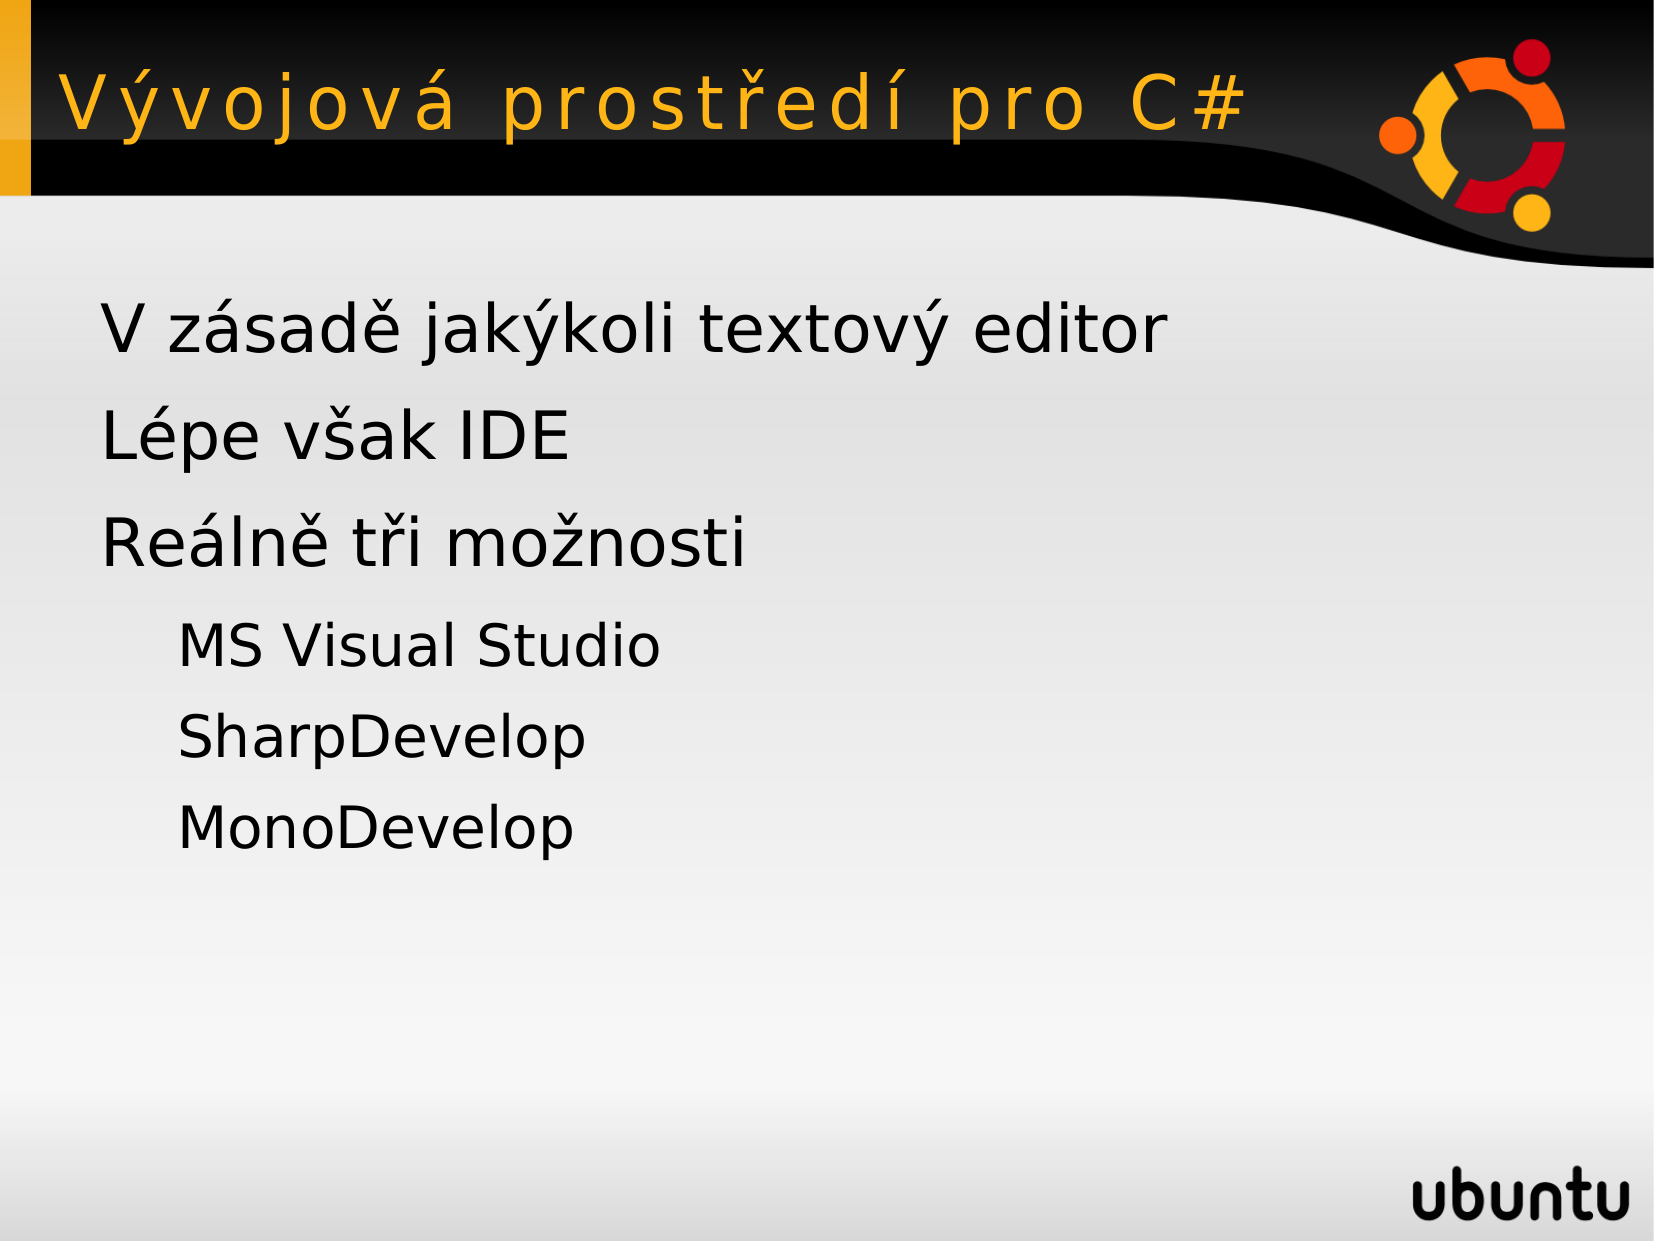

# Vývojová prostředí pro C#
V zásadě jakýkoli textový editor
Lépe však IDE
Reálně tři možnosti
MS Visual Studio
SharpDevelop
MonoDevelop